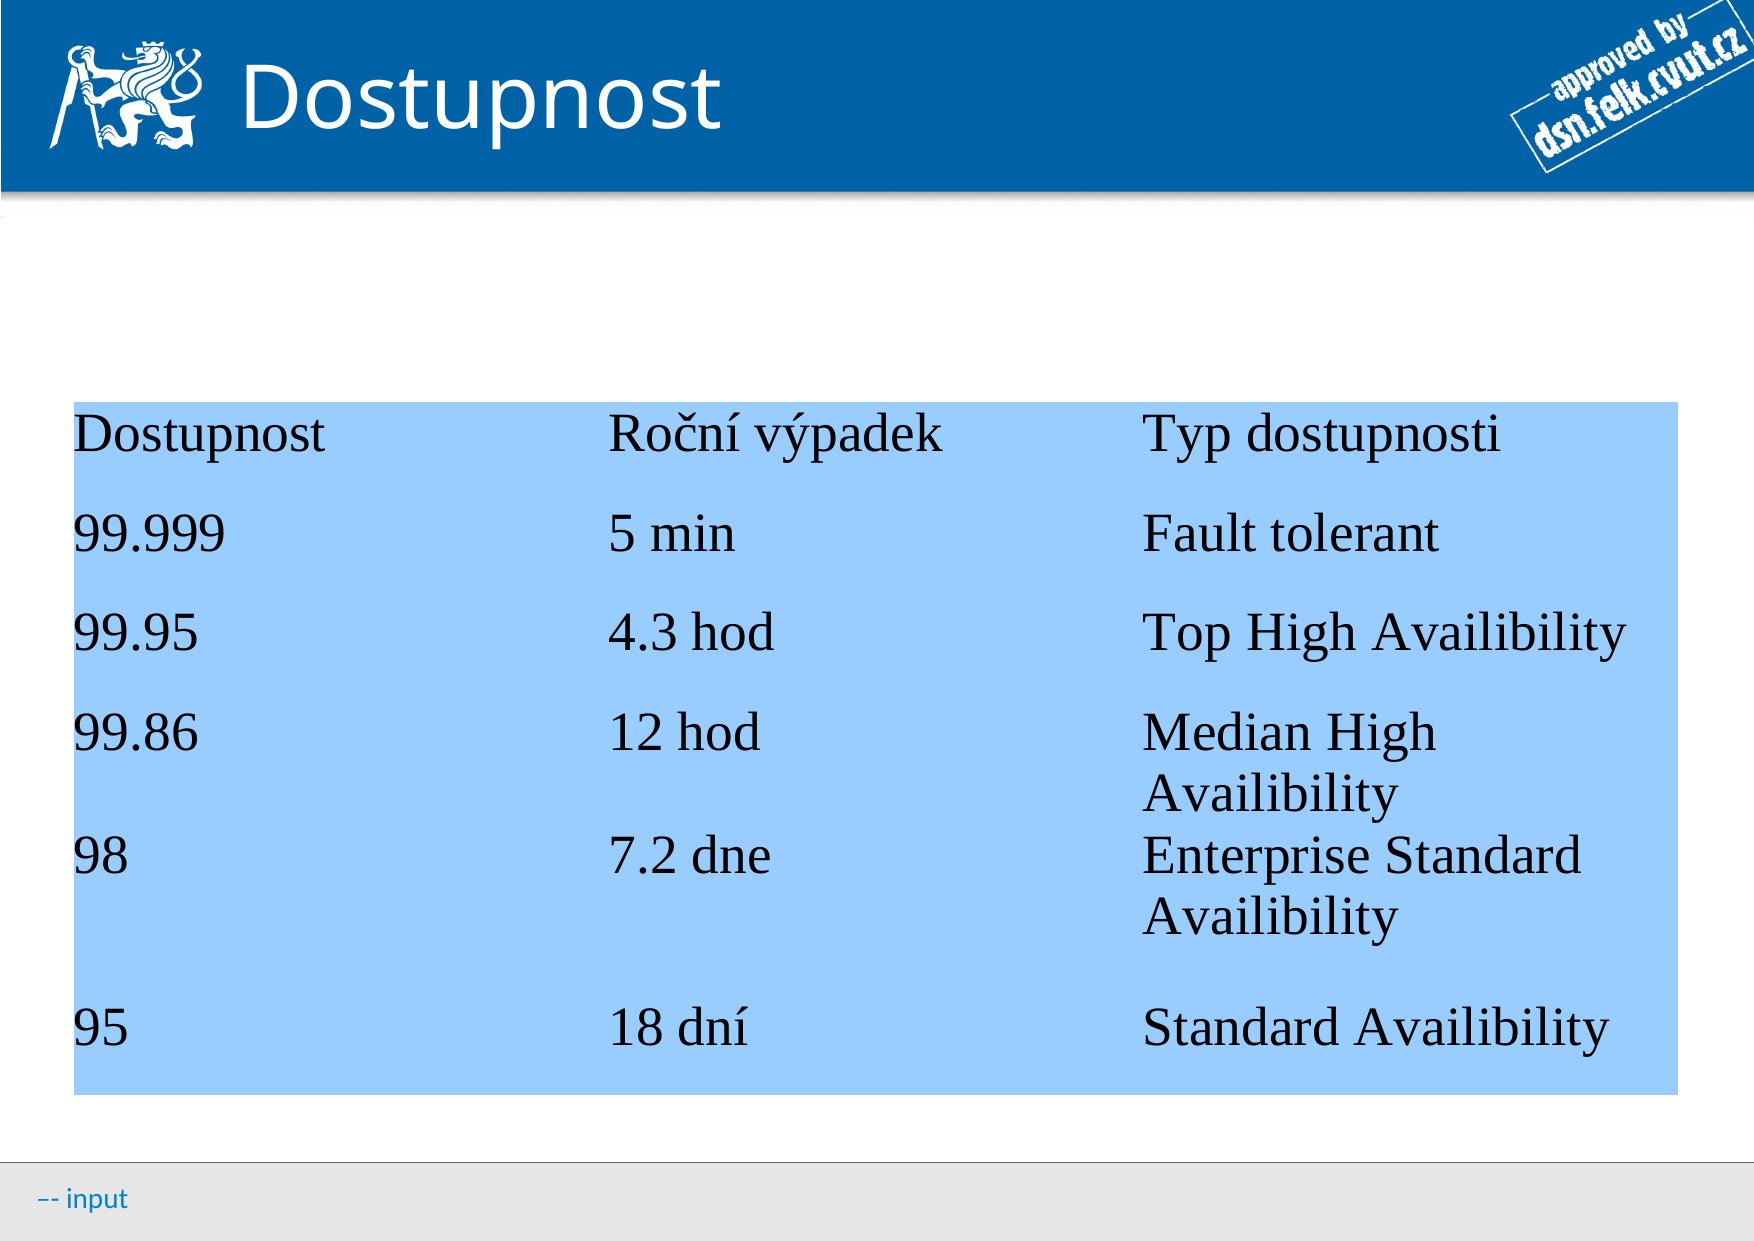

# Dostupnost
| Dostupnost | Roční výpadek | Typ dostupnosti |
| --- | --- | --- |
| 99.999 | 5 min | Fault tolerant |
| 99.95 | 4.3 hod | Top High Availibility |
| 99.86 | 12 hod | Median High Availibility |
| 98 | 7.2 dne | Enterprise Standard Availibility |
| 95 | 18 dní | Standard Availibility |